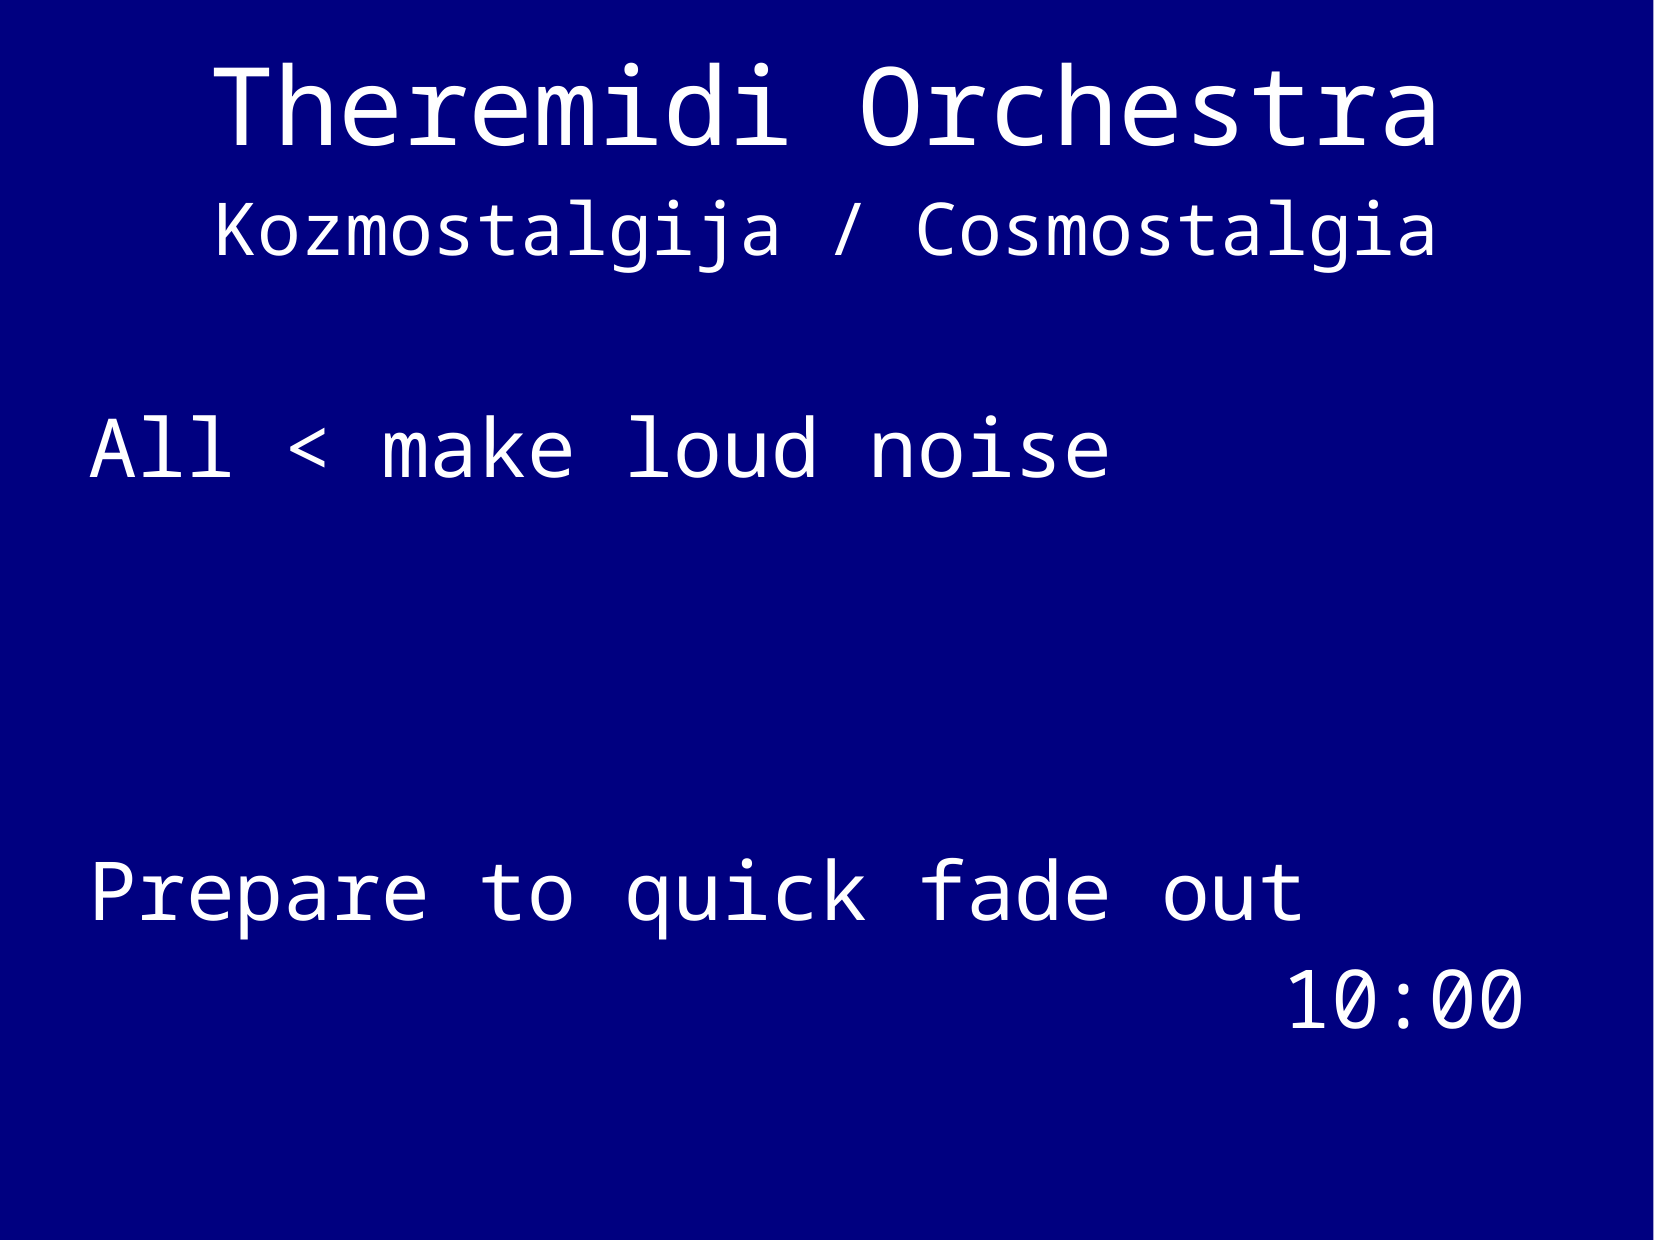

# Theremidi Orchestra Kozmostalgija / Cosmostalgia
All < make loud noise
Prepare to quick fade out
10:00